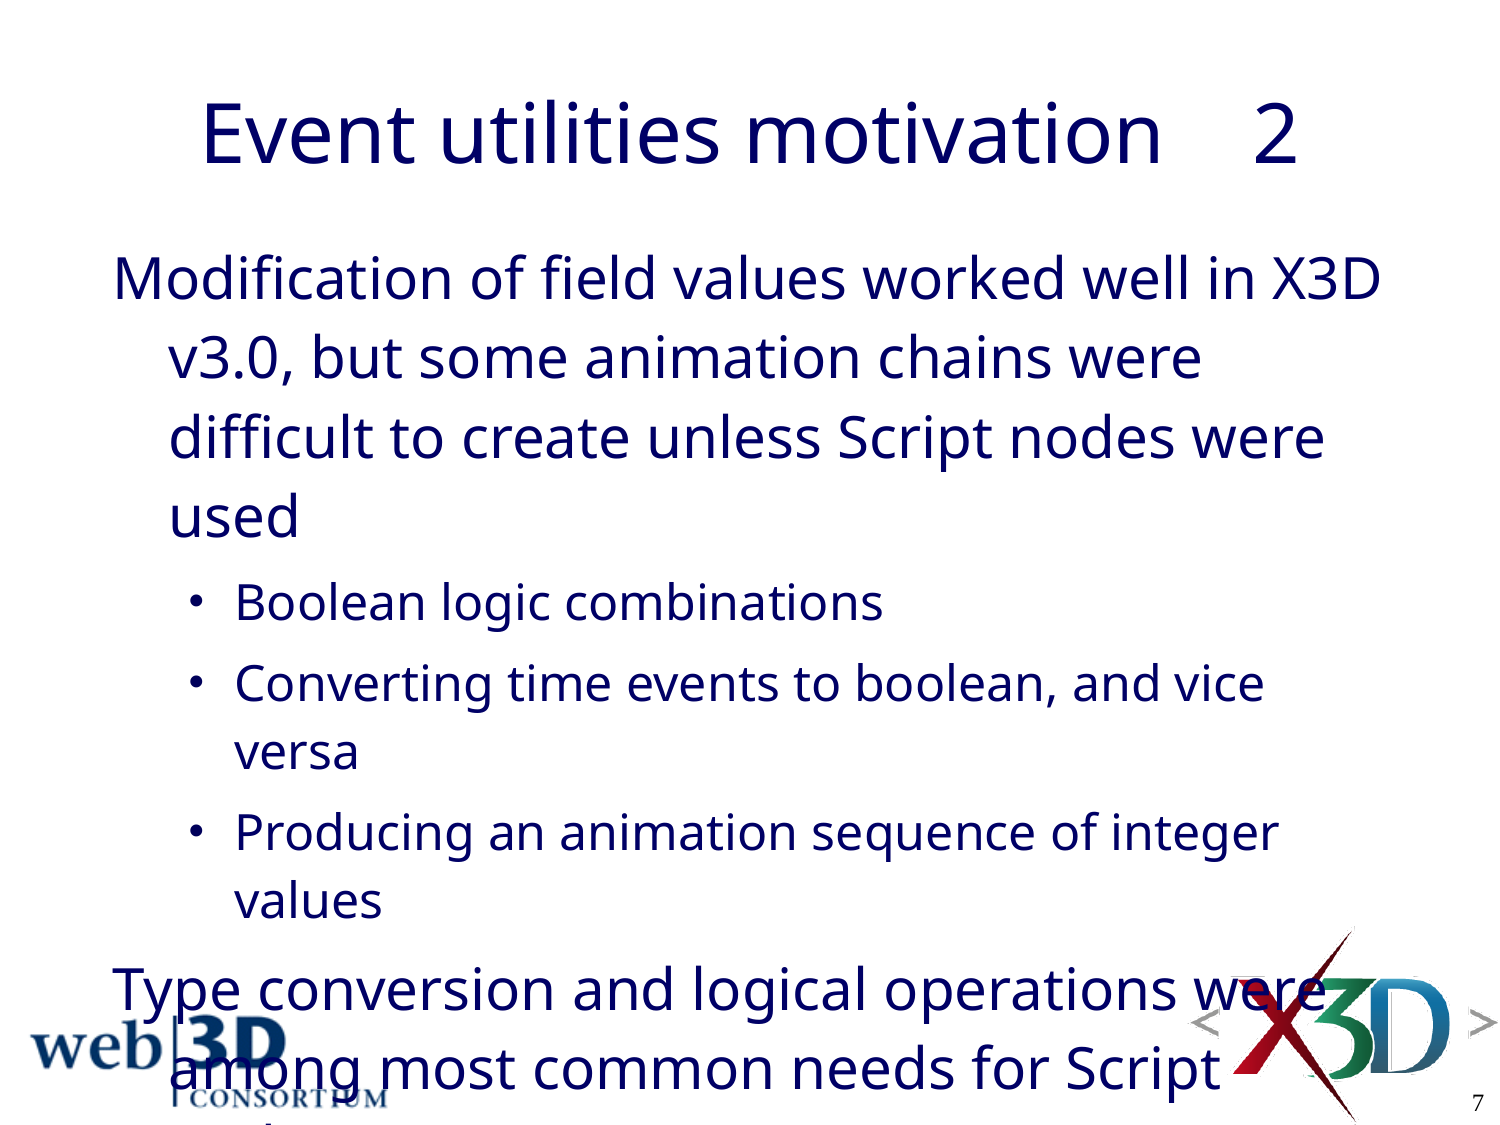

# Event utilities motivation 2
Modification of field values worked well in X3D v3.0, but some animation chains were difficult to create unless Script nodes were used
Boolean logic combinations
Converting time events to boolean, and vice versa
Producing an animation sequence of integer values
Type conversion and logical operations were among most common needs for Script nodes
Adding event utility nodes provides much better coverage for needed event-chain connections